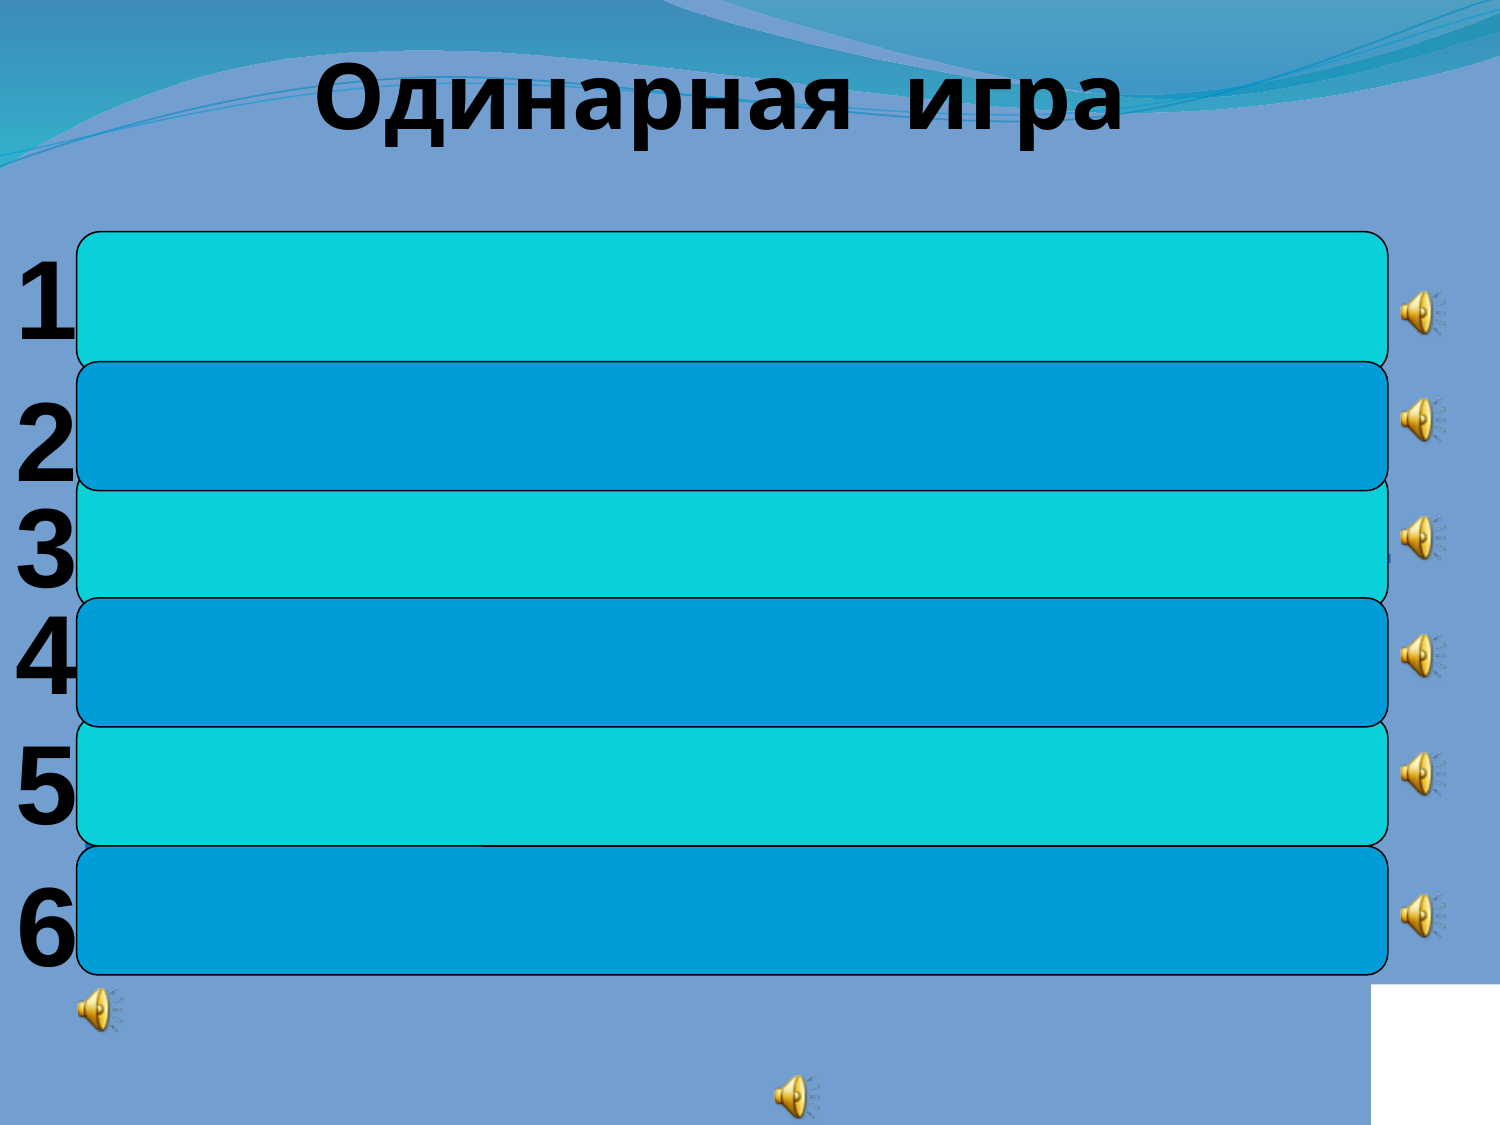

Одинарная игра
1
Я ждал(а) 39
Вспомнил(а) выпускной 21 Нахлынули воспоминания 14
Не ожидал(а) 11
Взволновался(ась) 9
Вспомнил первую любовь 6
2
3
4
5
6